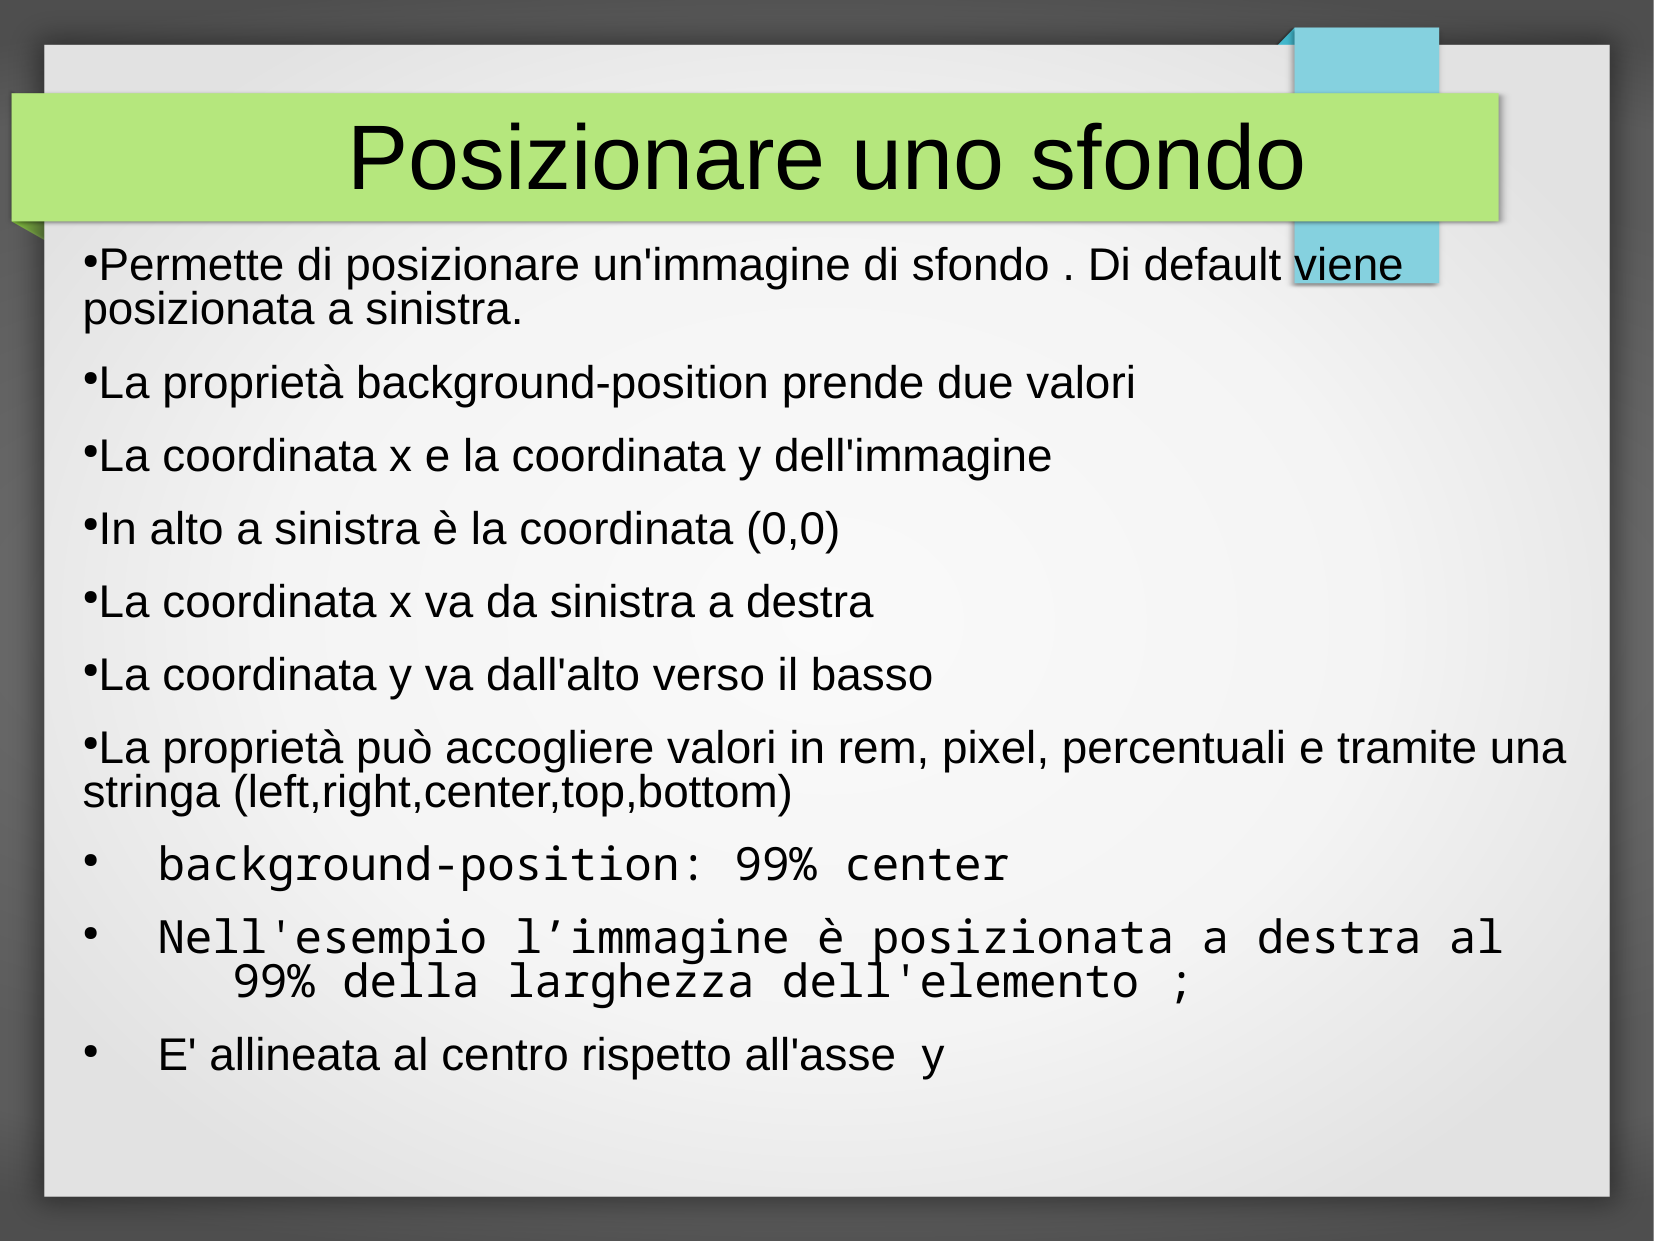

# Posizionare uno sfondo
Permette di posizionare un'immagine di sfondo . Di default viene posizionata a sinistra.
La proprietà background-position prende due valori
La coordinata x e la coordinata y dell'immagine
In alto a sinistra è la coordinata (0,0)
La coordinata x va da sinistra a destra
La coordinata y va dall'alto verso il basso
La proprietà può accogliere valori in rem, pixel, percentuali e tramite una stringa (left,right,center,top,bottom)
background-position: 99% center
Nell'esempio l’immagine è posizionata a destra al 99% della larghezza dell'elemento ;
E' allineata al centro rispetto all'asse  y